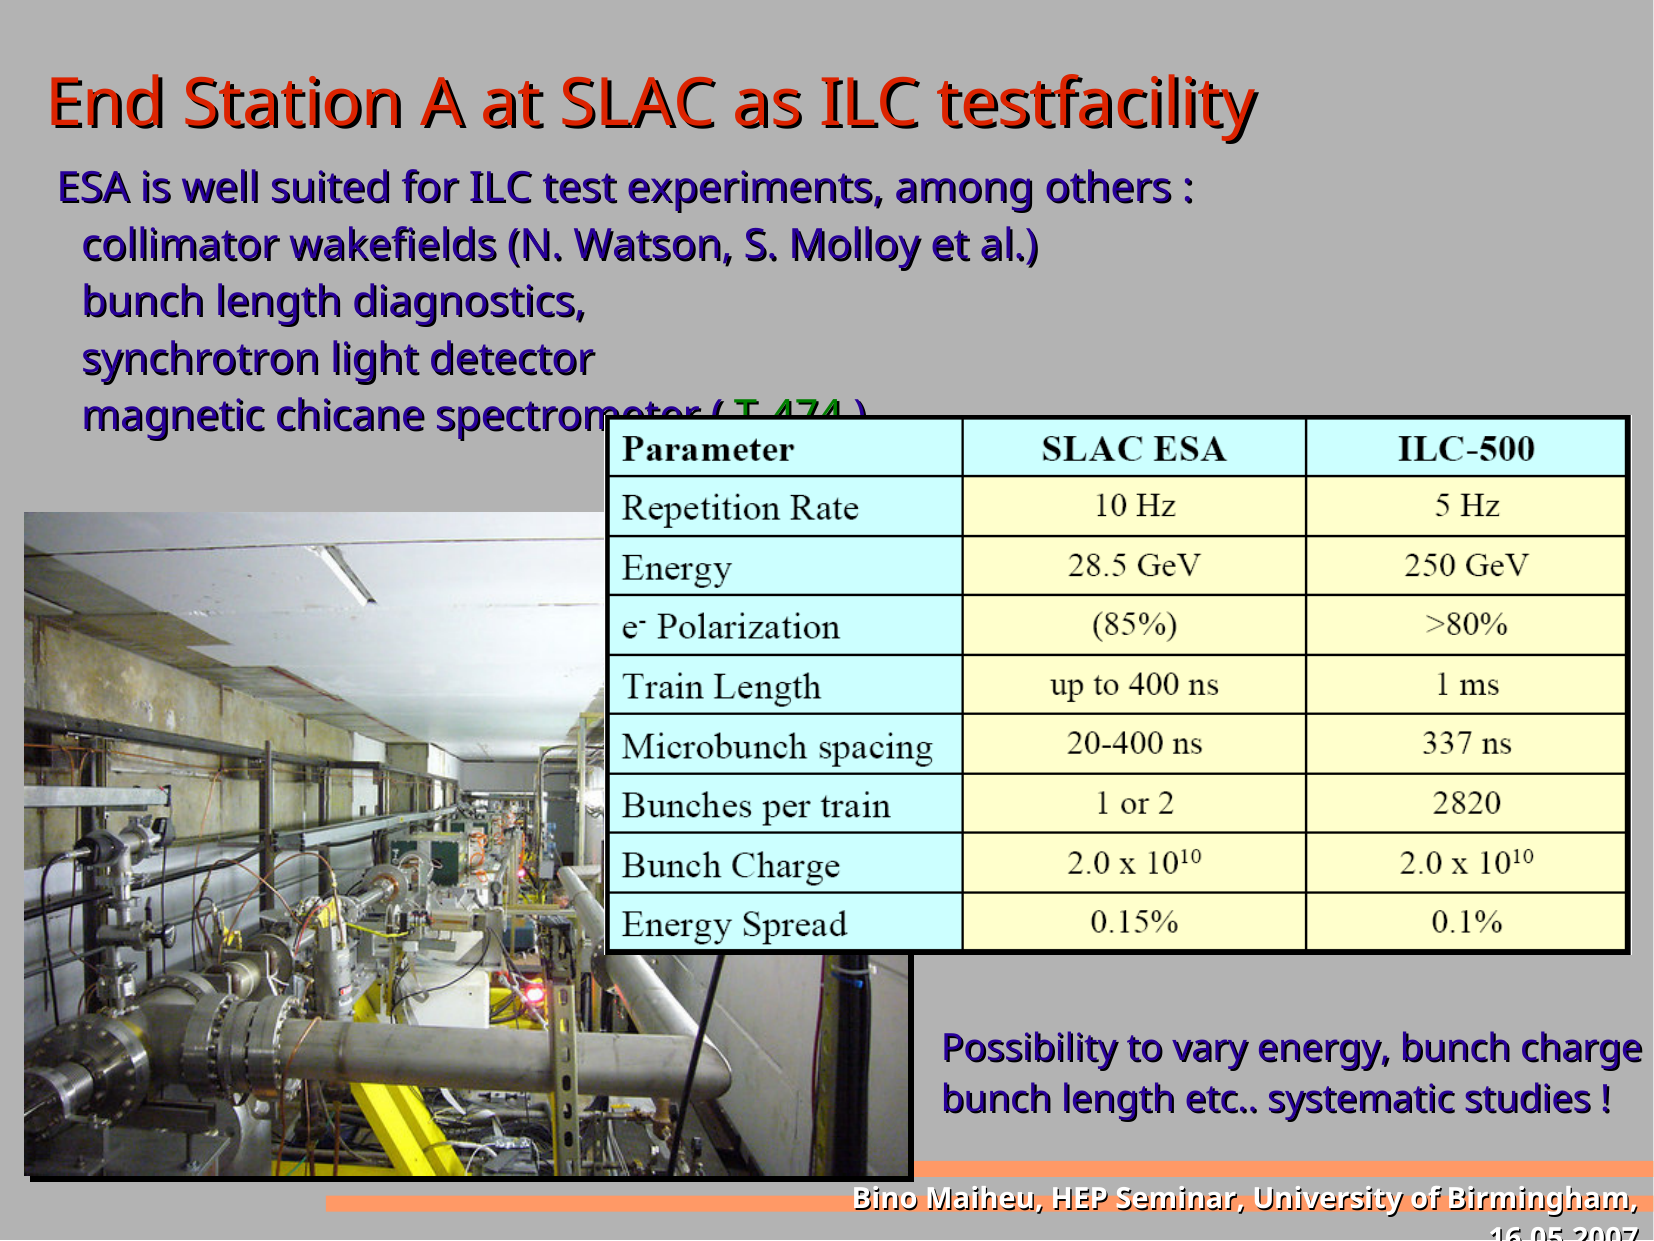

End Station A at SLAC as ILC testfacility
 ESA is well suited for ILC test experiments, among others :
collimator wakefields (N. Watson, S. Molloy et al.)
bunch length diagnostics,
synchrotron light detector
magnetic chicane spectrometer ( T-474 )
Possibility to vary energy, bunch charge
bunch length etc.. systematic studies !
Bino Maiheu, HEP Seminar, University of Birmingham, 16.05.2007